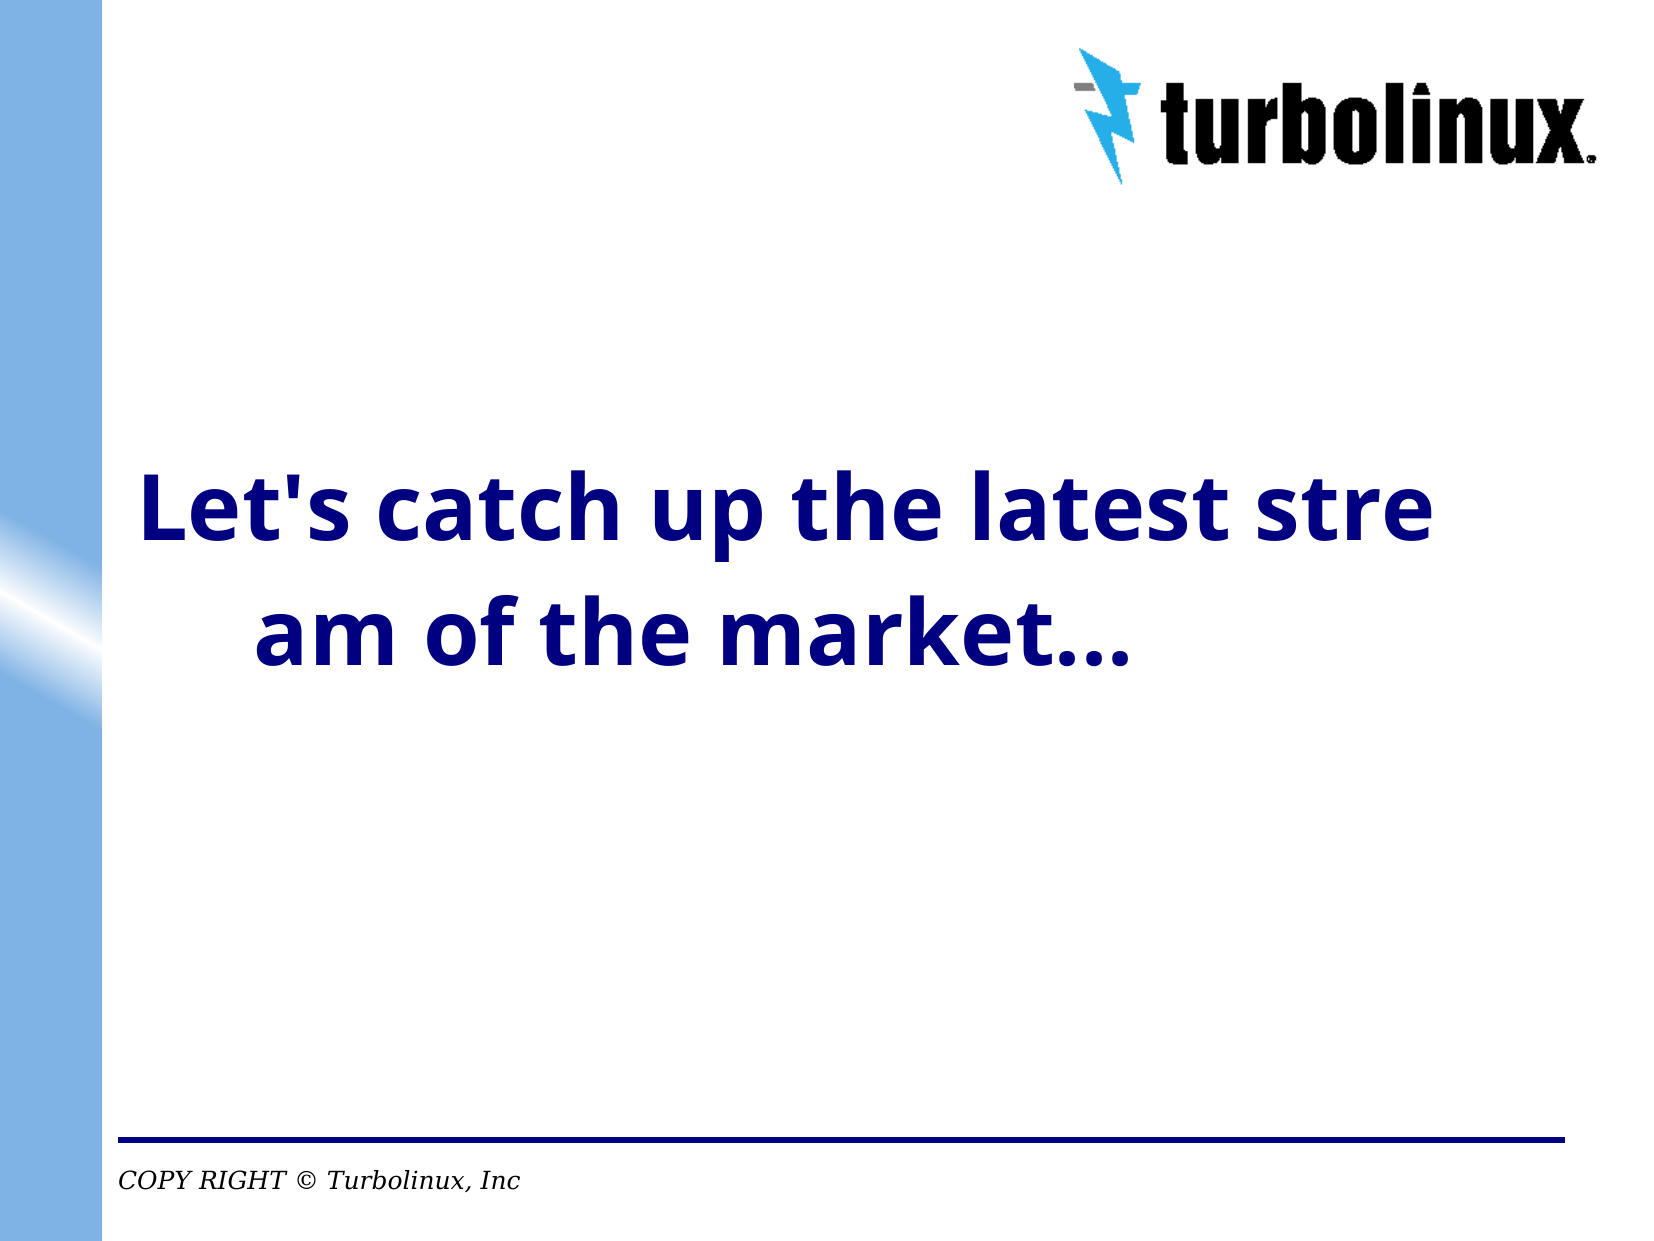

Let's catch up the latest stream of the market...